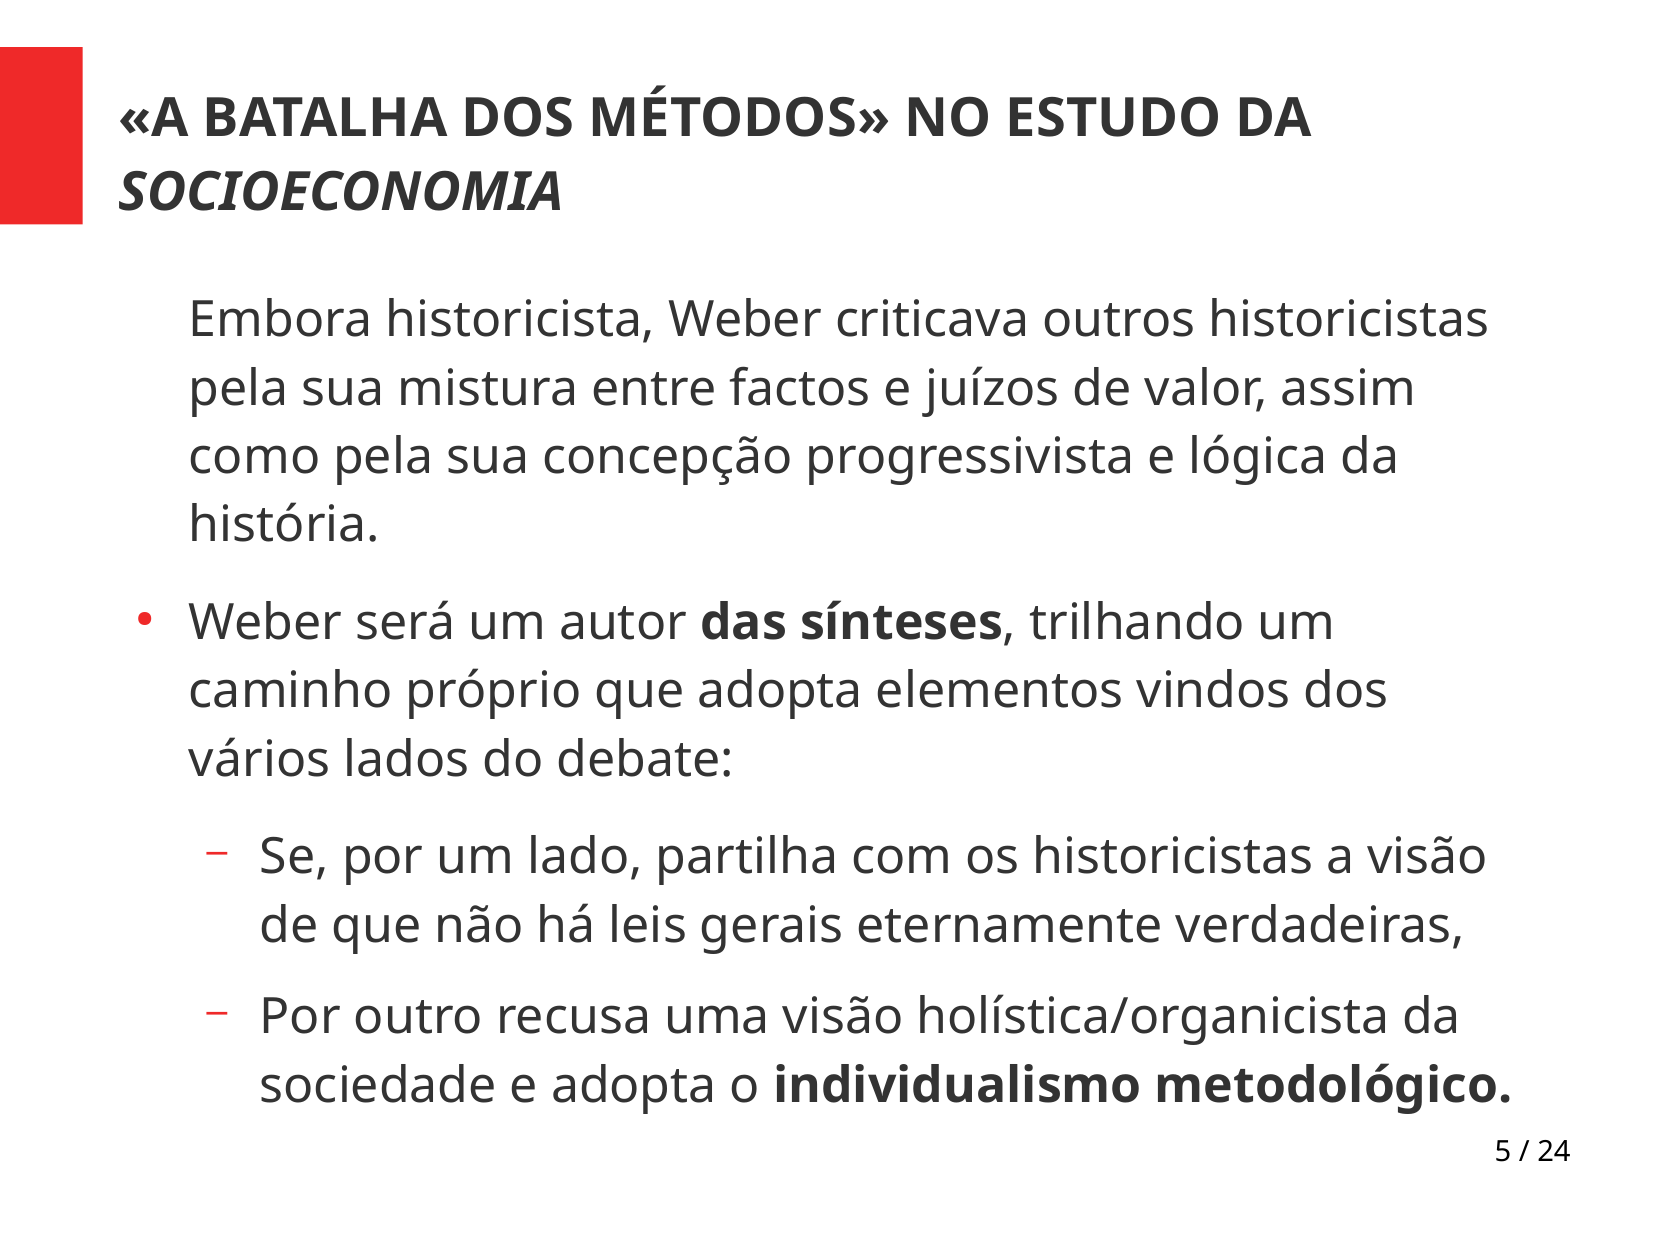

# «A BATALHA DOS MÉTODOS» NO ESTUDO DA SOCIOECONOMIA
Embora historicista, Weber criticava outros historicistas pela sua mistura entre factos e juízos de valor, assim como pela sua concepção progressivista e lógica da história.
Weber será um autor das sínteses, trilhando um caminho próprio que adopta elementos vindos dos vários lados do debate:
Se, por um lado, partilha com os historicistas a visão de que não há leis gerais eternamente verdadeiras,
Por outro recusa uma visão holística/organicista da sociedade e adopta o individualismo metodológico.
5